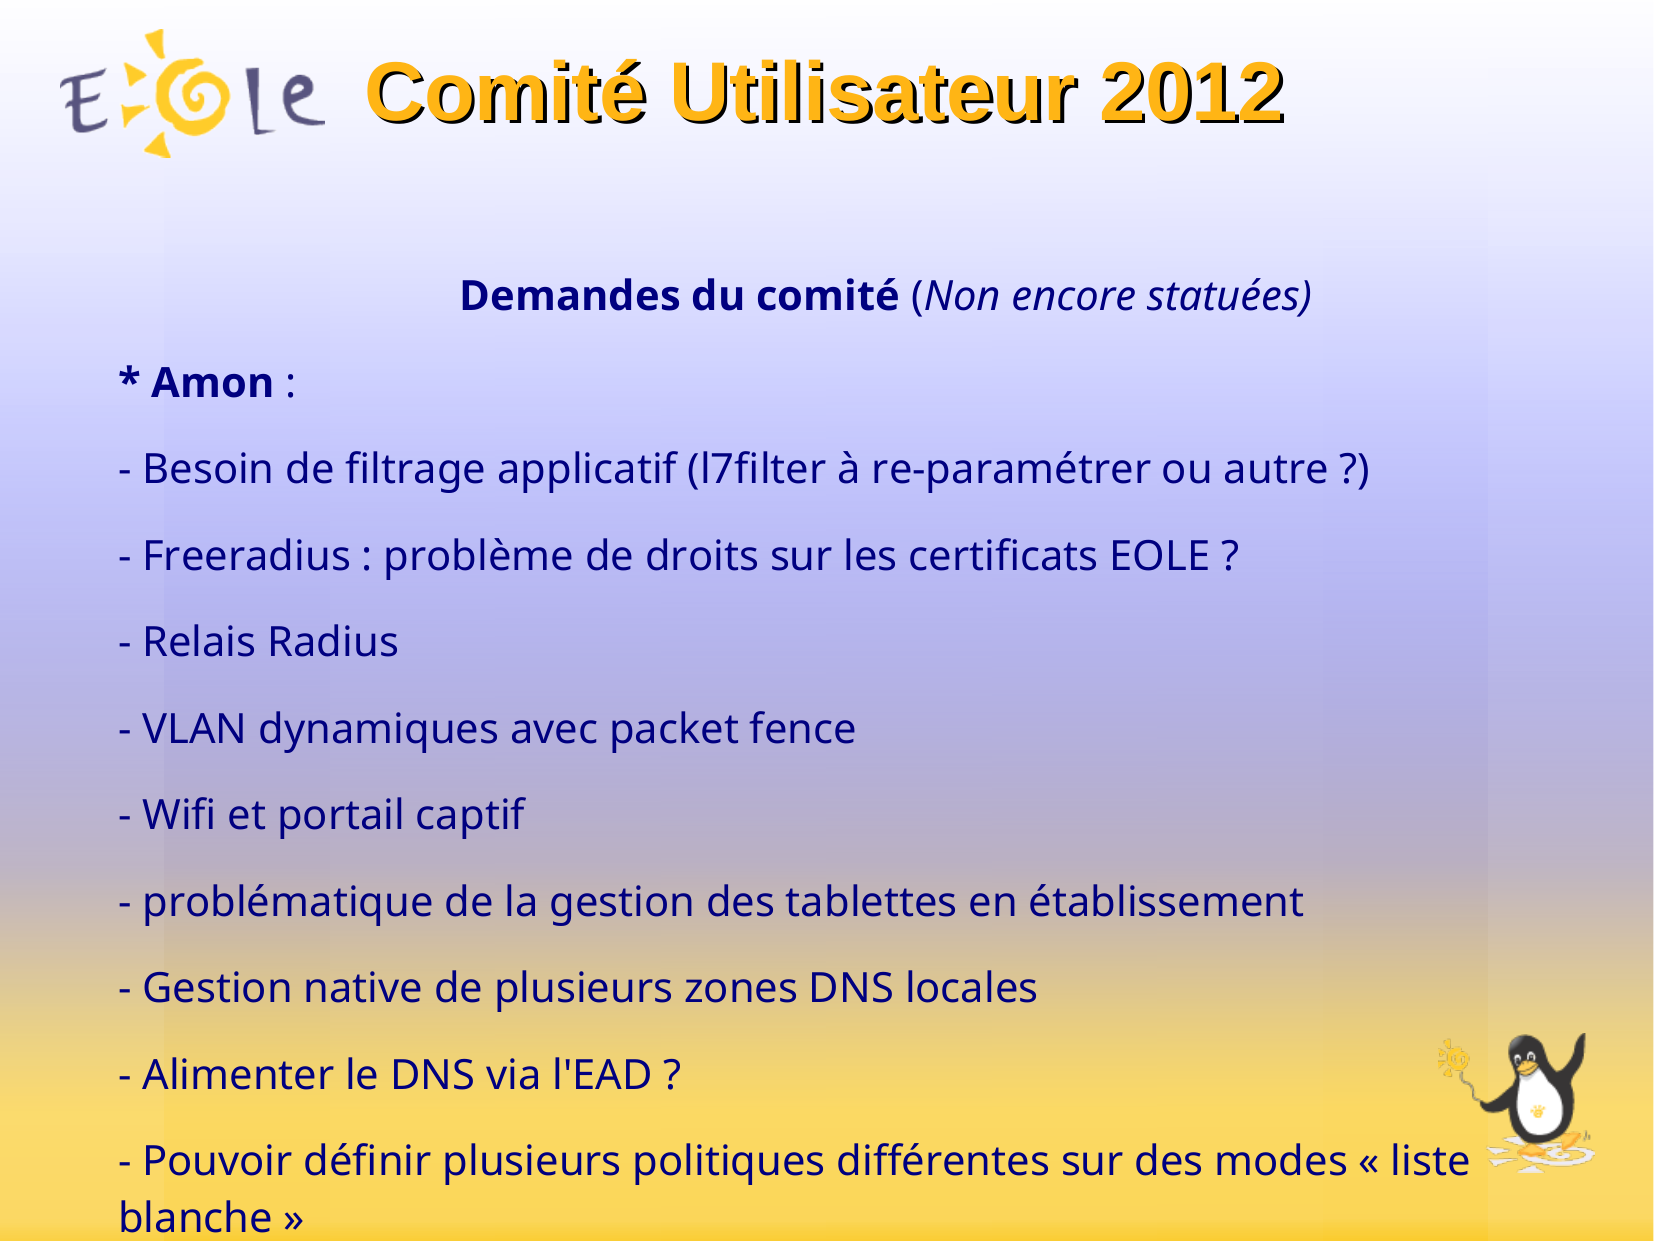

# Comité Utilisateur 2012
Demandes du comité (Non encore statuées)
* Amon :
- Besoin de filtrage applicatif (l7filter à re-paramétrer ou autre ?)
- Freeradius : problème de droits sur les certificats EOLE ?
- Relais Radius
- VLAN dynamiques avec packet fence
- Wifi et portail captif
- problématique de la gestion des tablettes en établissement
- Gestion native de plusieurs zones DNS locales
- Alimenter le DNS via l'EAD ?
- Pouvoir définir plusieurs politiques différentes sur des modes « liste blanche »
Voir présentation spécifique pour les adaptations déjà réalisées